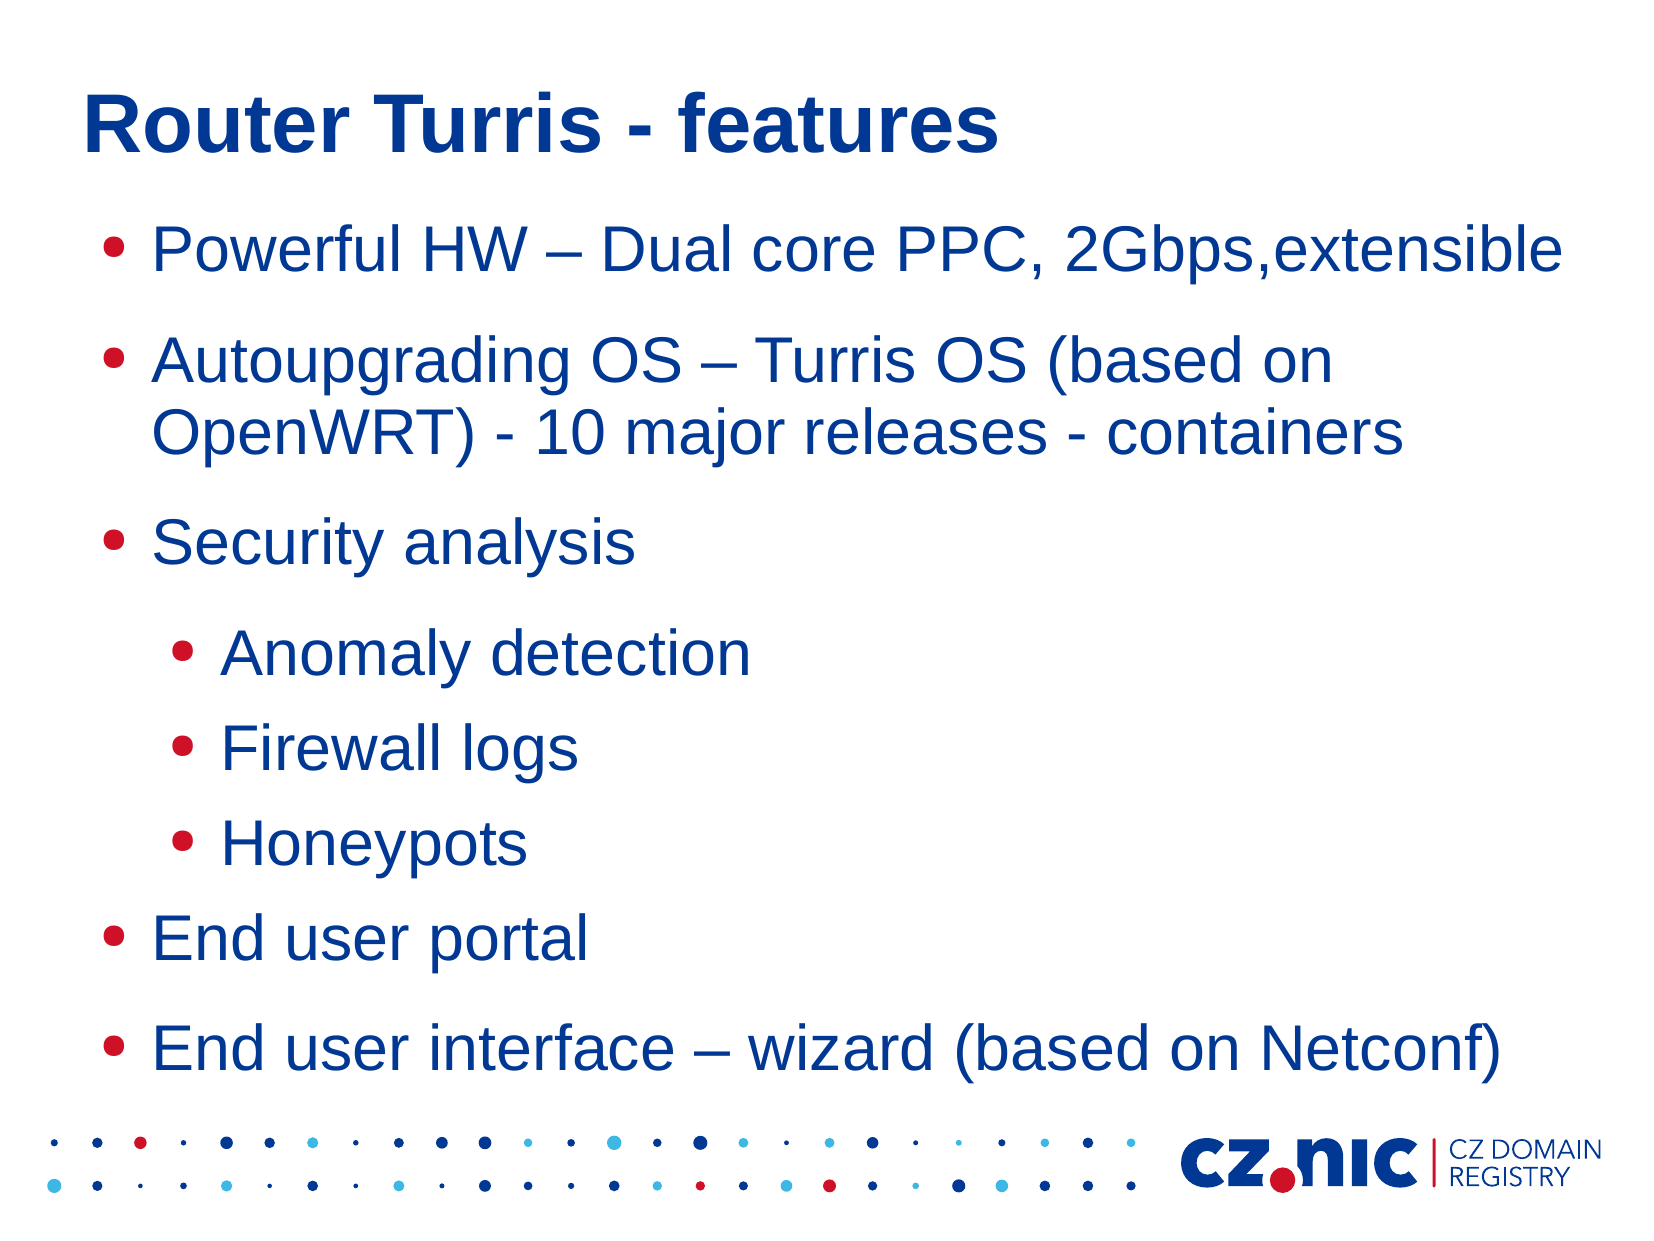

# Router Turris - features
Powerful HW – Dual core PPC, 2Gbps,extensible
Autoupgrading OS – Turris OS (based on OpenWRT) - 10 major releases - containers
Security analysis
Anomaly detection
Firewall logs
Honeypots
End user portal
End user interface – wizard (based on Netconf)